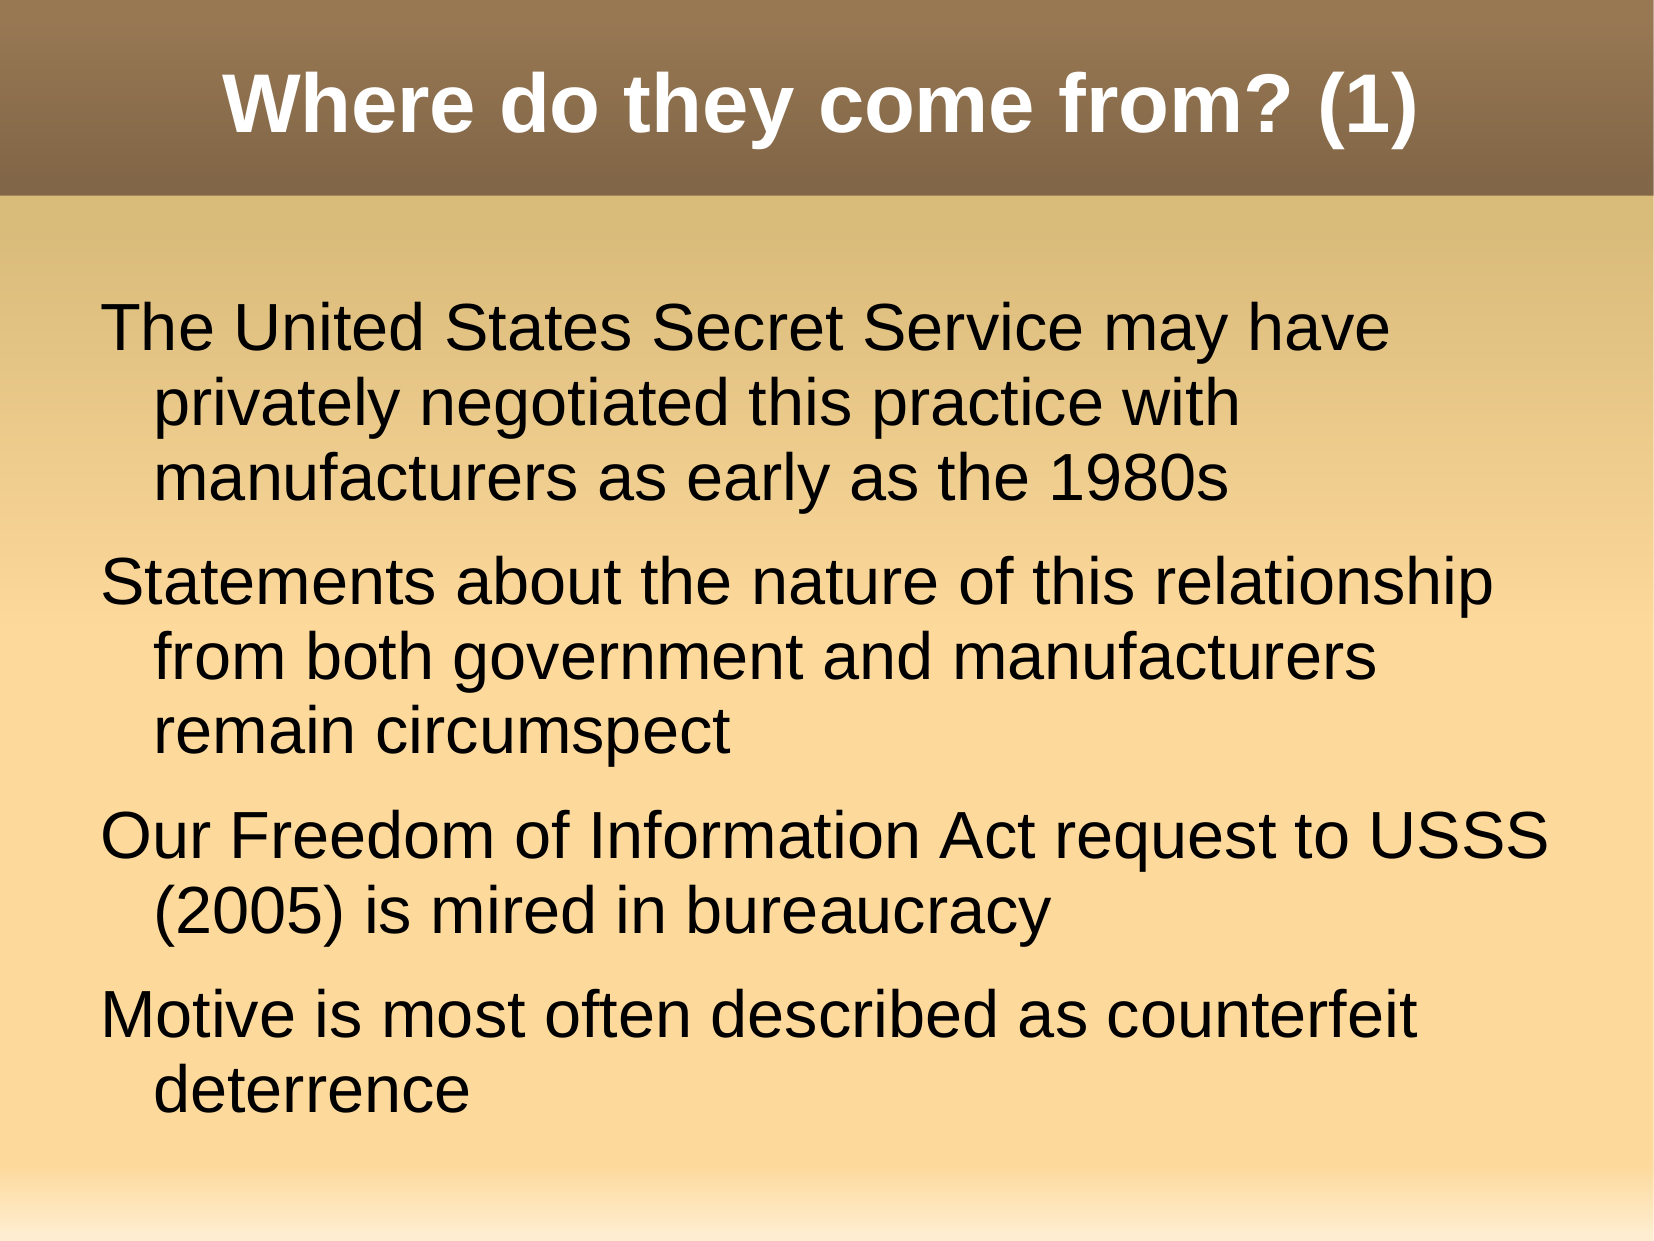

# Where do they come from? (1)
The United States Secret Service may have privately negotiated this practice with manufacturers as early as the 1980s
Statements about the nature of this relationship from both government and manufacturers remain circumspect
Our Freedom of Information Act request to USSS (2005) is mired in bureaucracy
Motive is most often described as counterfeit deterrence